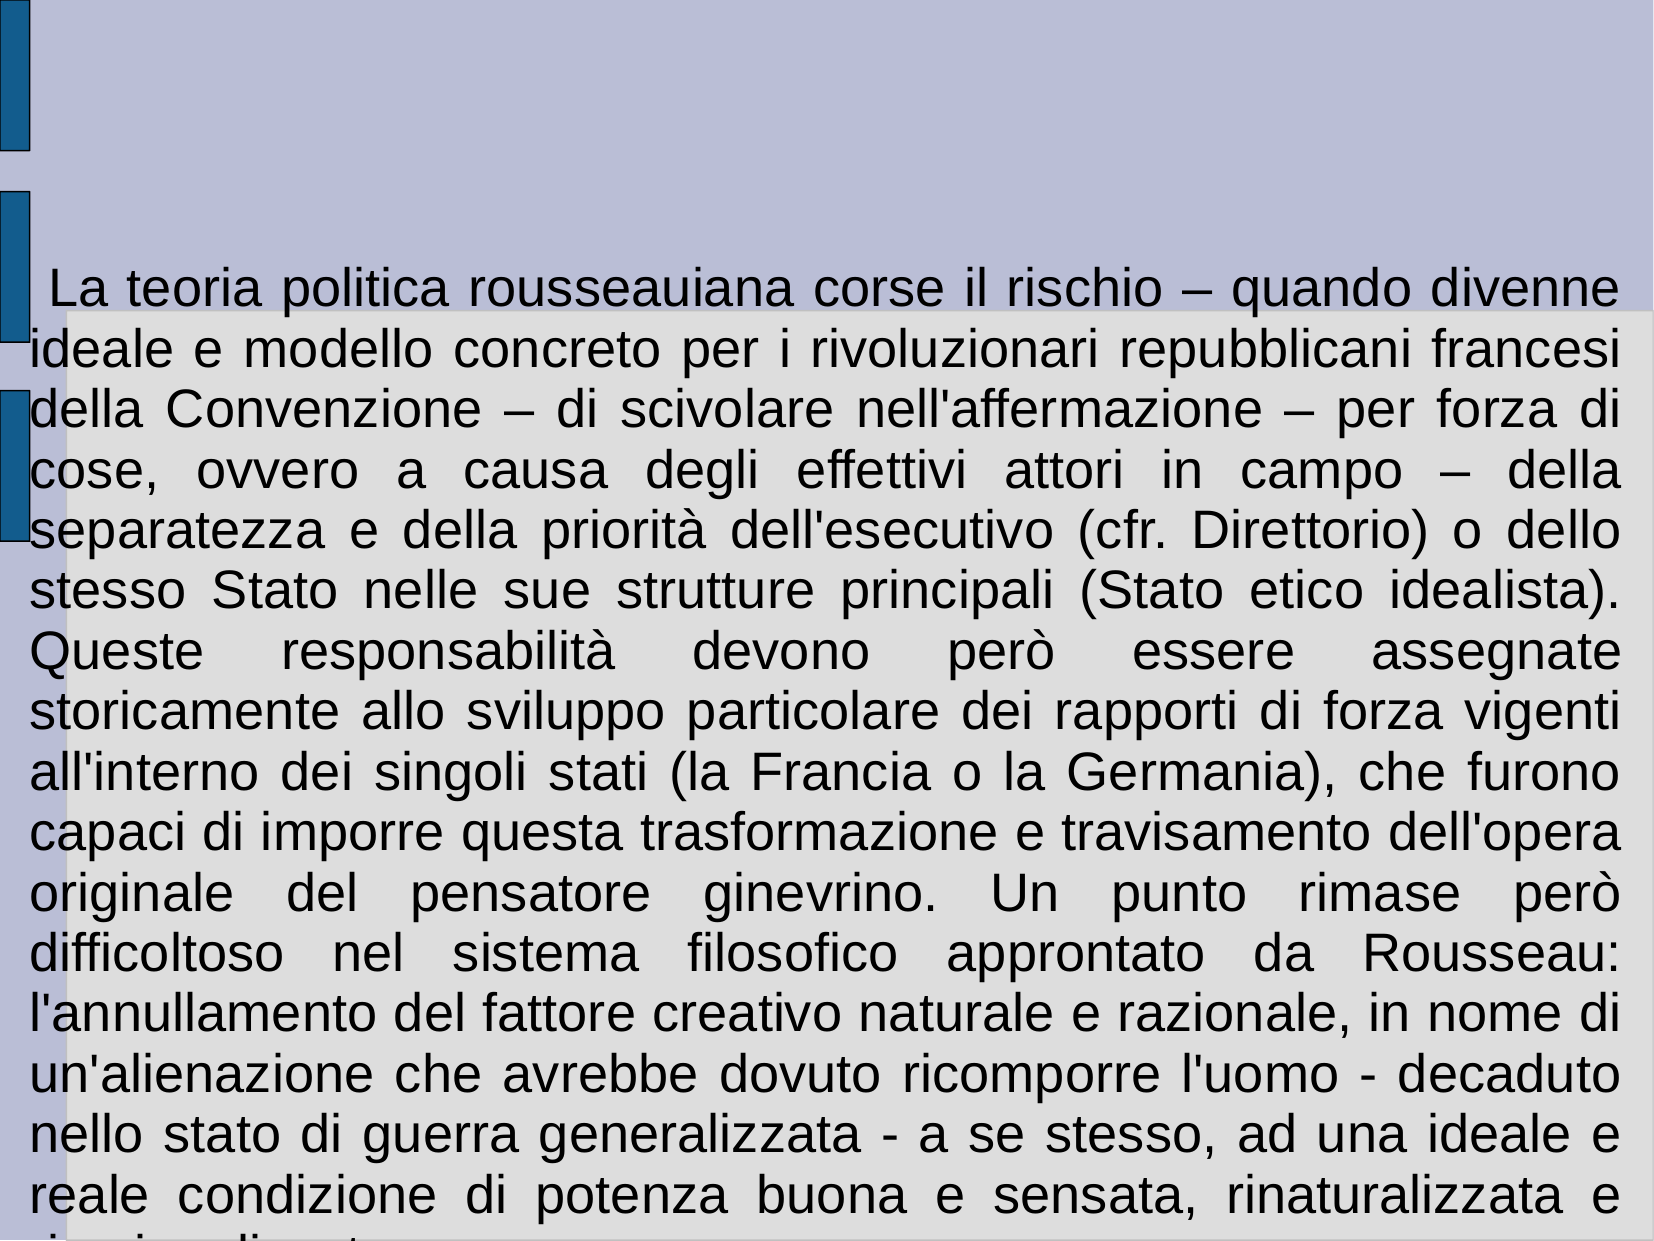

#
 La teoria politica rousseauiana corse il rischio – quando divenne ideale e modello concreto per i rivoluzionari repubblicani francesi della Convenzione – di scivolare nell'affermazione – per forza di cose, ovvero a causa degli effettivi attori in campo – della separatezza e della priorità dell'esecutivo (cfr. Direttorio) o dello stesso Stato nelle sue strutture principali (Stato etico idealista). Queste responsabilità devono però essere assegnate storicamente allo sviluppo particolare dei rapporti di forza vigenti all'interno dei singoli stati (la Francia o la Germania), che furono capaci di imporre questa trasformazione e travisamento dell'opera originale del pensatore ginevrino. Un punto rimase però difficoltoso nel sistema filosofico approntato da Rousseau: l'annullamento del fattore creativo naturale e razionale, in nome di un'alienazione che avrebbe dovuto ricomporre l'uomo - decaduto nello stato di guerra generalizzata - a se stesso, ad una ideale e reale condizione di potenza buona e sensata, rinaturalizzata e rirazionalizzata.